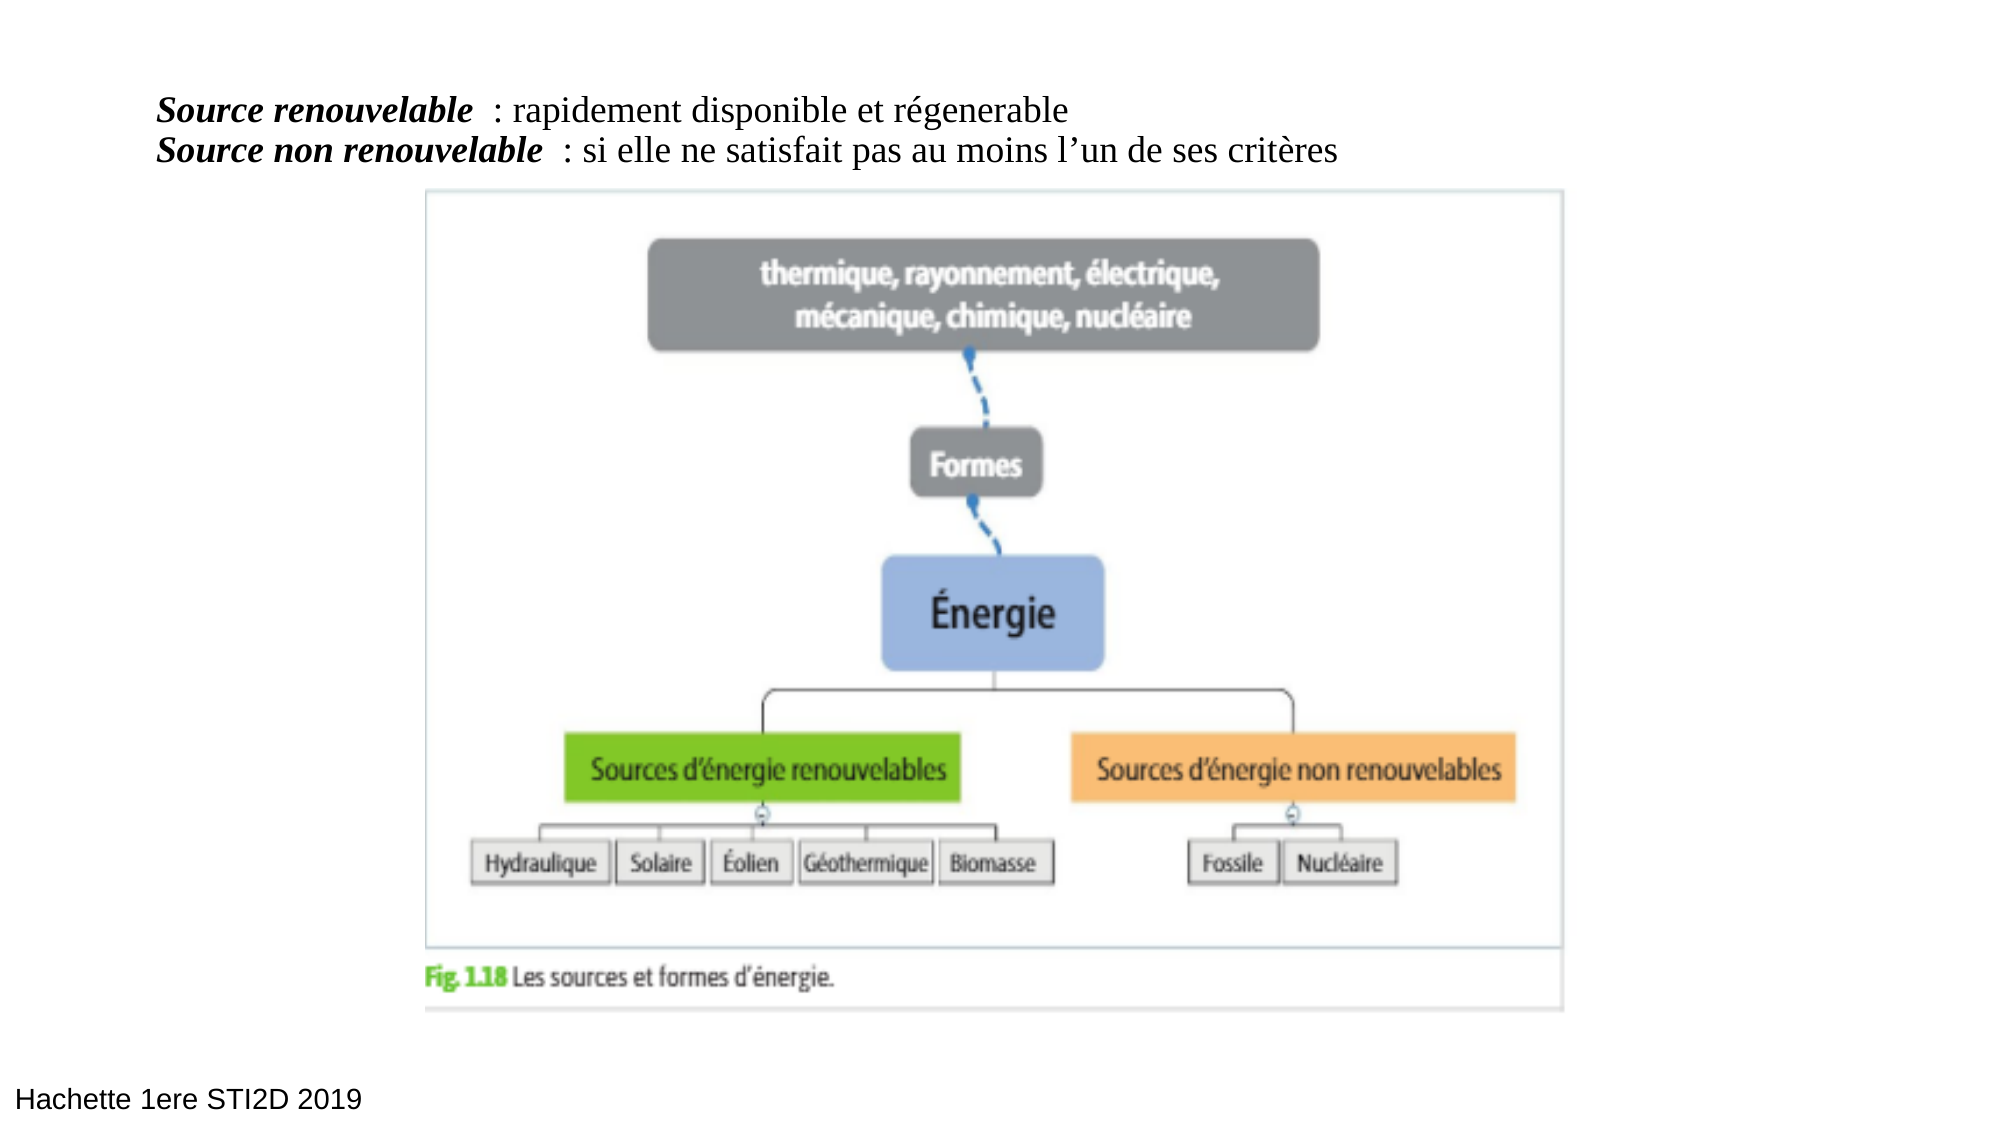

# Source renouvelable  : rapidement disponible et régenerable Source non renouvelable  : si elle ne satisfait pas au moins l’un de ses critères
Hachette 1ere STI2D 2019